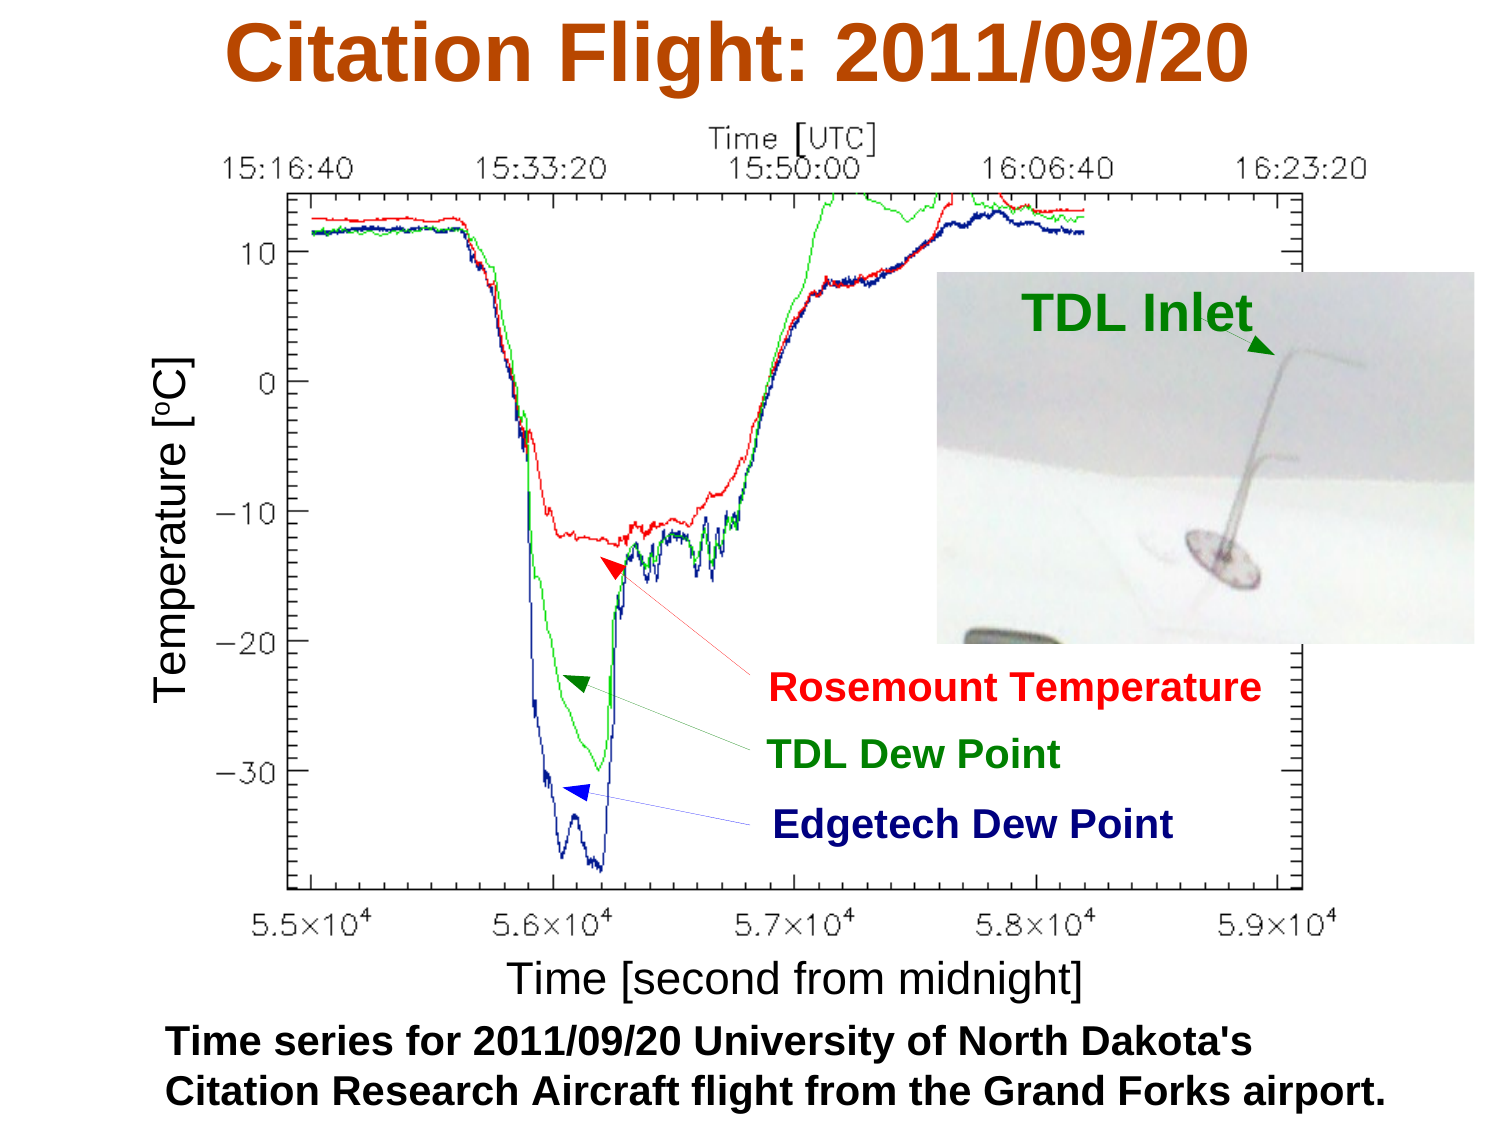

Citation Flight: 2011/09/20
TDL Inlet
Temperature [oC]
Rosemount Temperature
TDL Dew Point
Edgetech Dew Point
Time [second from midnight]
Time series for 2011/09/20 University of North Dakota's Citation Research Aircraft flight from the Grand Forks airport.